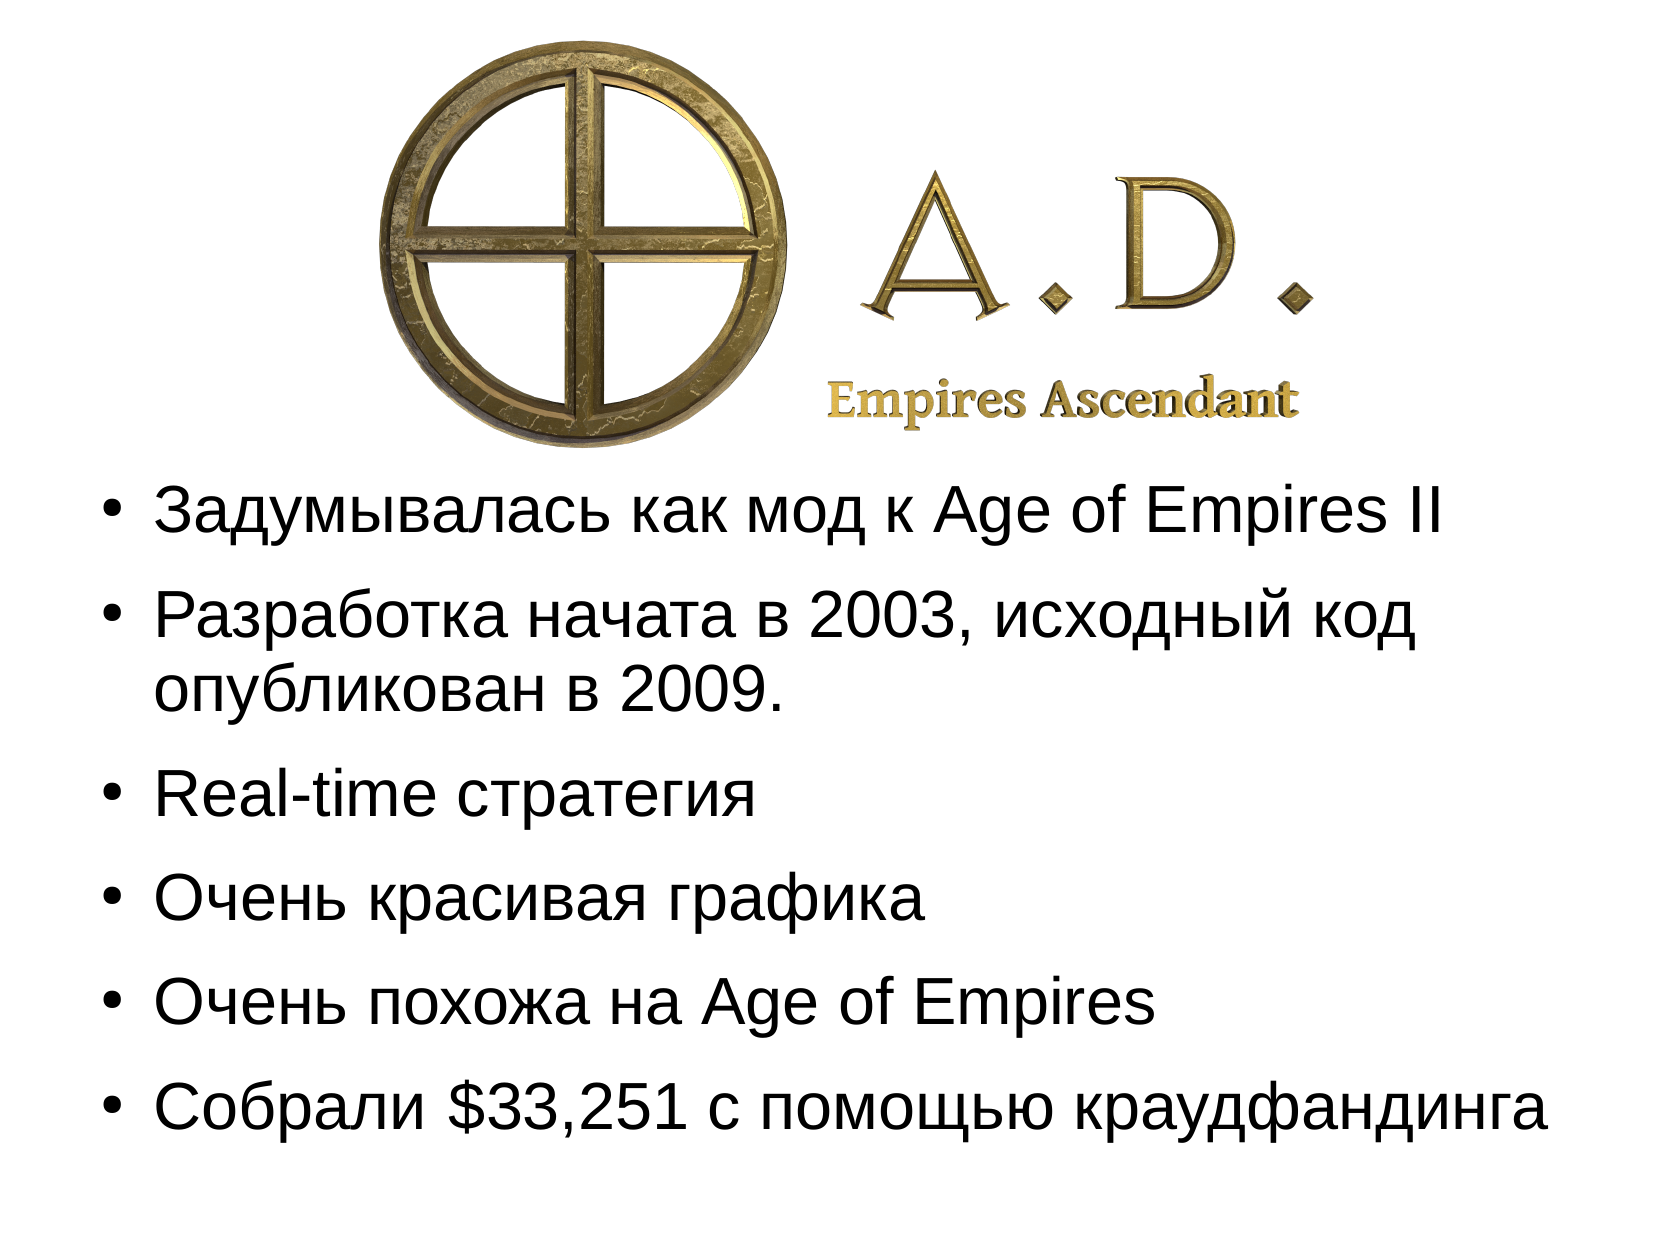

# Задумывалась как мод к Age of Empires II
Разработка начата в 2003, исходный код опубликован в 2009.
Real-time стратегия
Очень красивая графика
Очень похожа на Age of Empires
Собрали 	$33,251 с помощью краудфандинга